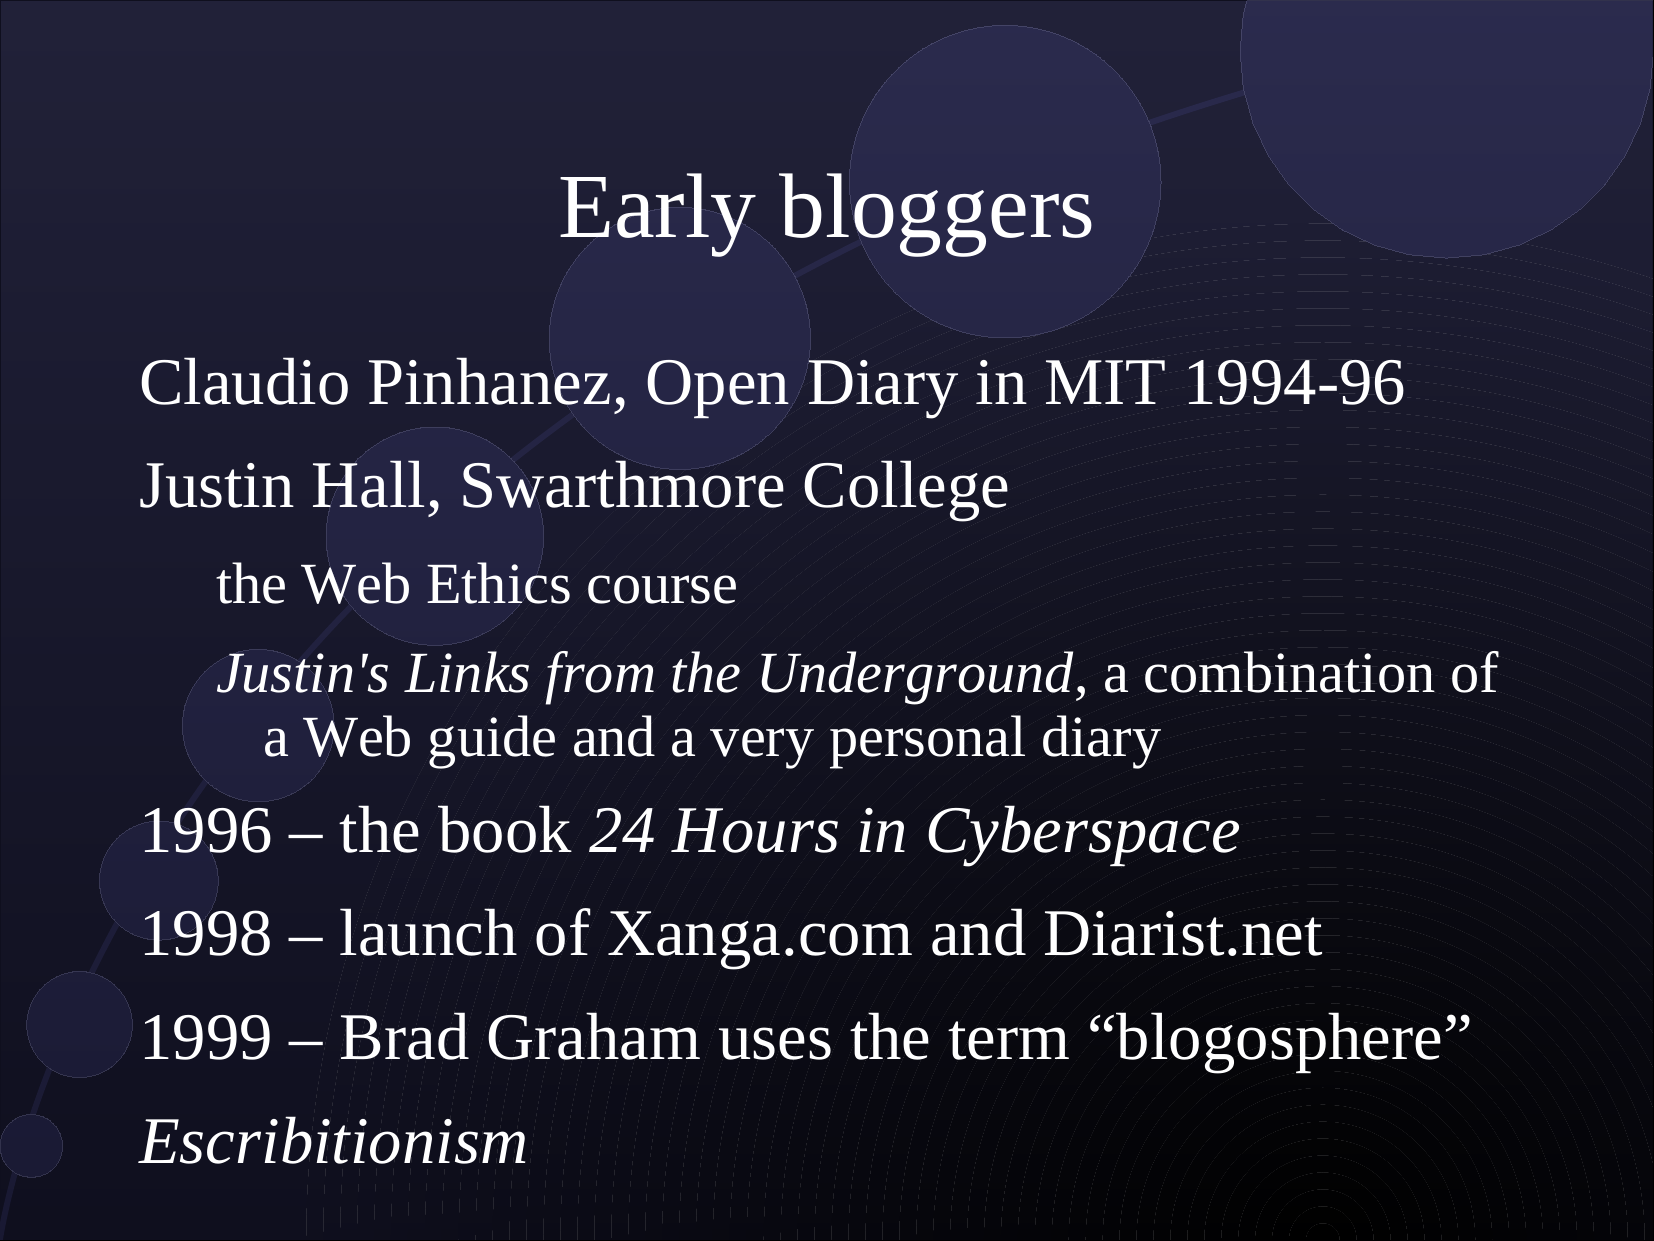

# Early bloggers
Claudio Pinhanez, Open Diary in MIT 1994-96
Justin Hall, Swarthmore College
the Web Ethics course
Justin's Links from the Underground, a combination of a Web guide and a very personal diary
1996 – the book 24 Hours in Cyberspace
1998 – launch of Xanga.com and Diarist.net
1999 – Brad Graham uses the term “blogosphere”
Escribitionism